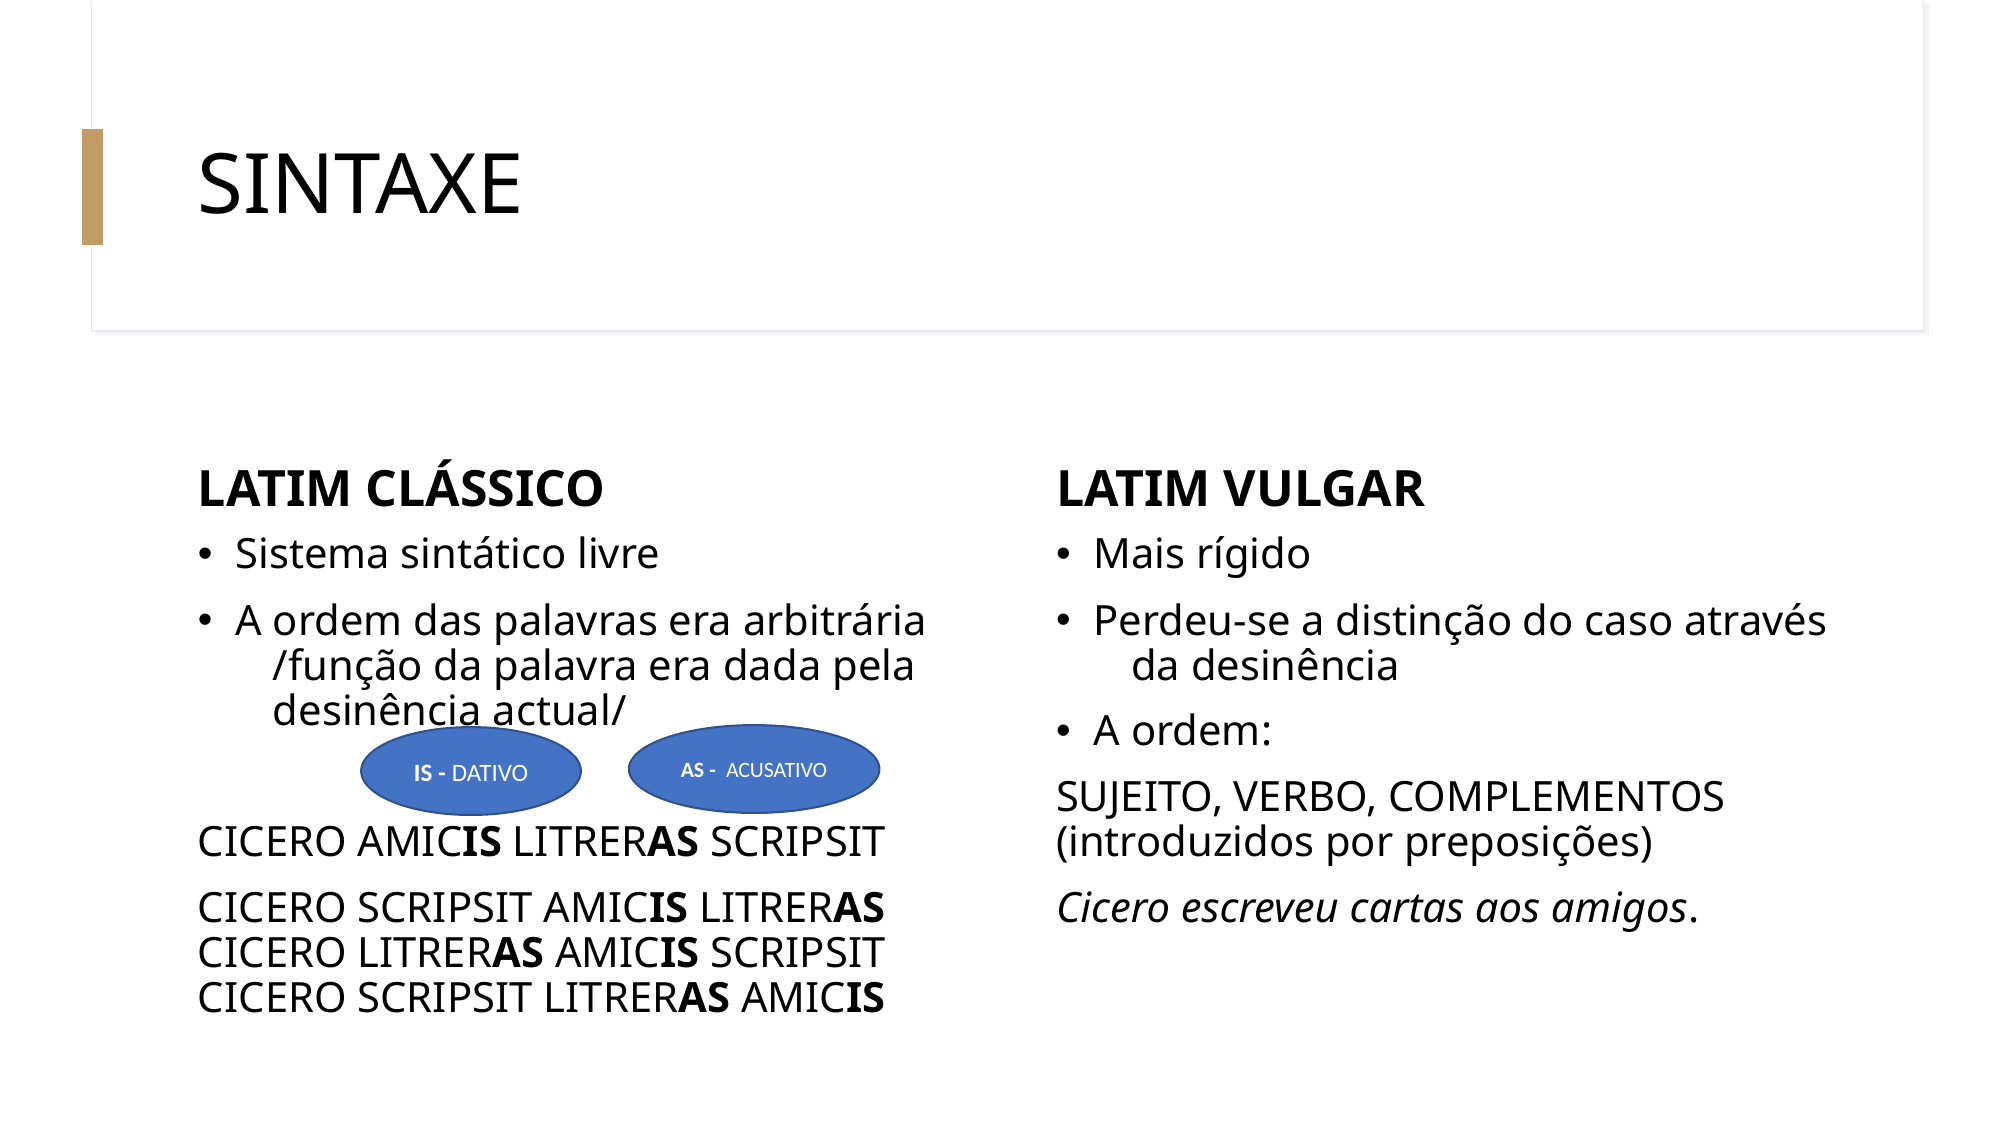

# SINTAXE
LATIM CLÁSSICO
LATIM VULGAR
Sistema sintático livre
A ordem das palavras era arbitrária /função da palavra era dada pela desinência actual/
CICERO AMICIS LITRERAS SCRIPSIT
CICERO SCRIPSIT AMICIS LITRERAS CICERO LITRERAS AMICIS SCRIPSIT CICERO SCRIPSIT LITRERAS AMICIS
Mais rígido
Perdeu-se a distinção do caso através da desinência
A ordem:
SUJEITO, VERBO, COMPLEMENTOS (introduzidos por preposições)
Cicero escreveu cartas aos amigos.
AS - ACUSATIVO
IS - DATIVO